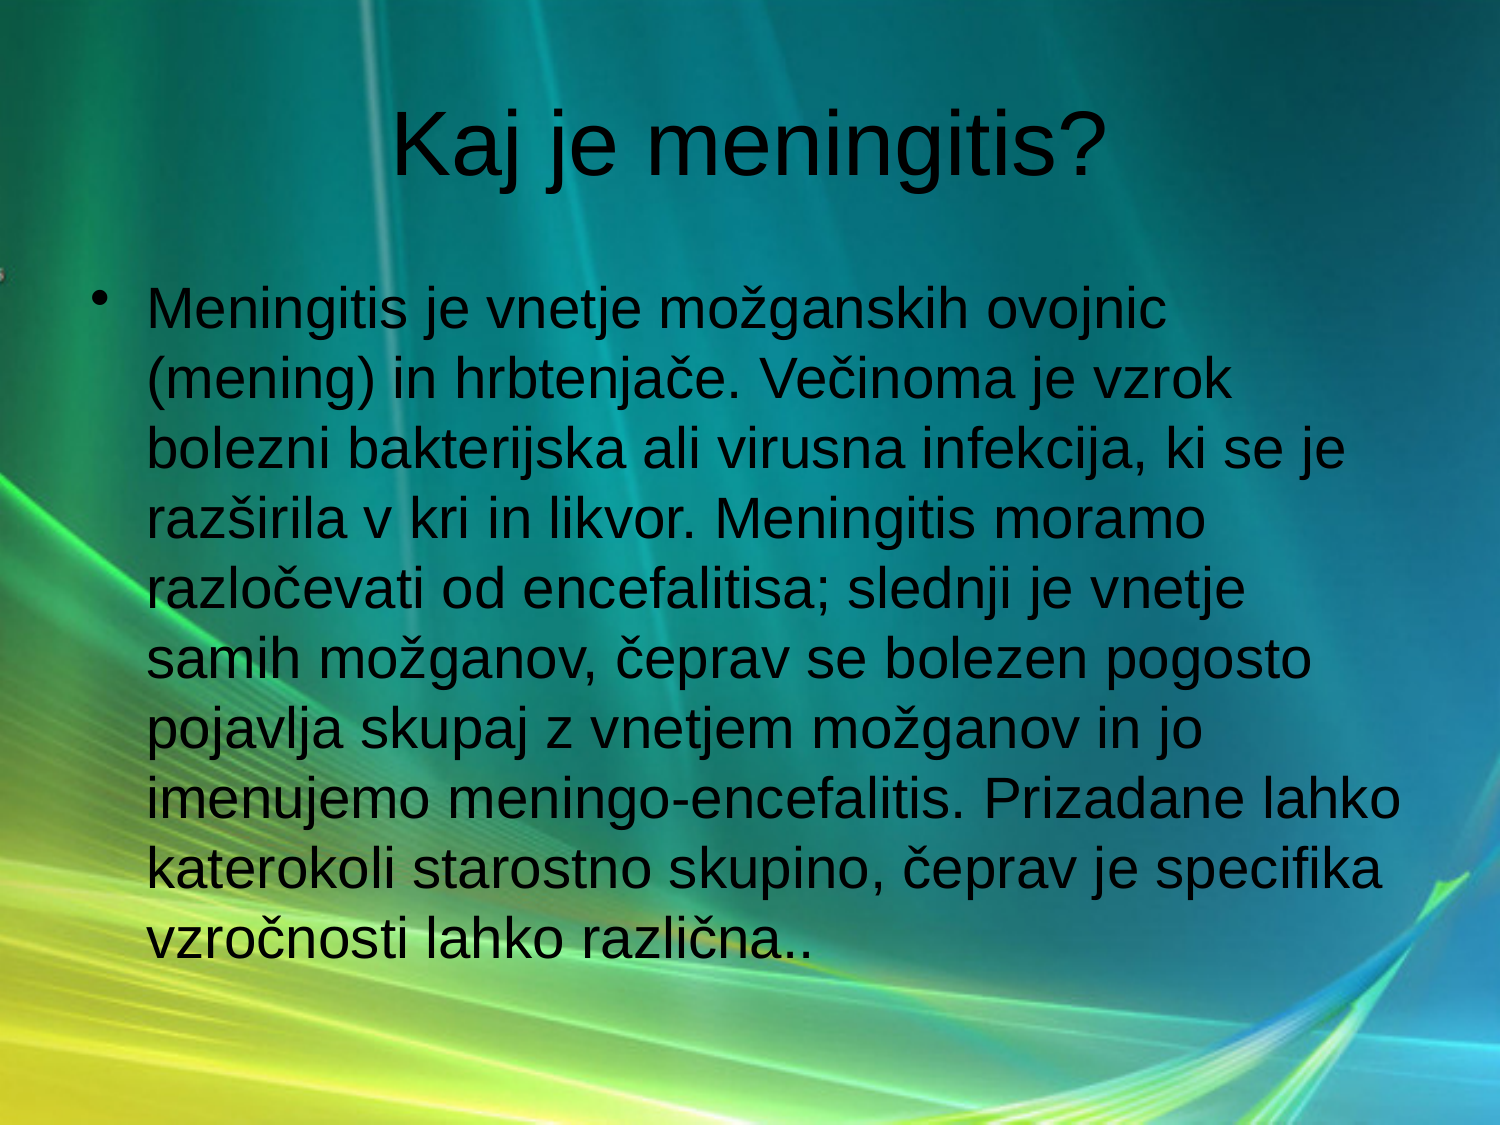

# Kaj je meningitis?
Meningitis je vnetje možganskih ovojnic (mening) in hrbtenjače. Večinoma je vzrok bolezni bakterijska ali virusna infekcija, ki se je razširila v kri in likvor. Meningitis moramo razločevati od encefalitisa; slednji je vnetje samih možganov, čeprav se bolezen pogosto pojavlja skupaj z vnetjem možganov in jo imenujemo meningo-encefalitis. Prizadane lahko katerokoli starostno skupino, čeprav je specifika vzročnosti lahko različna..